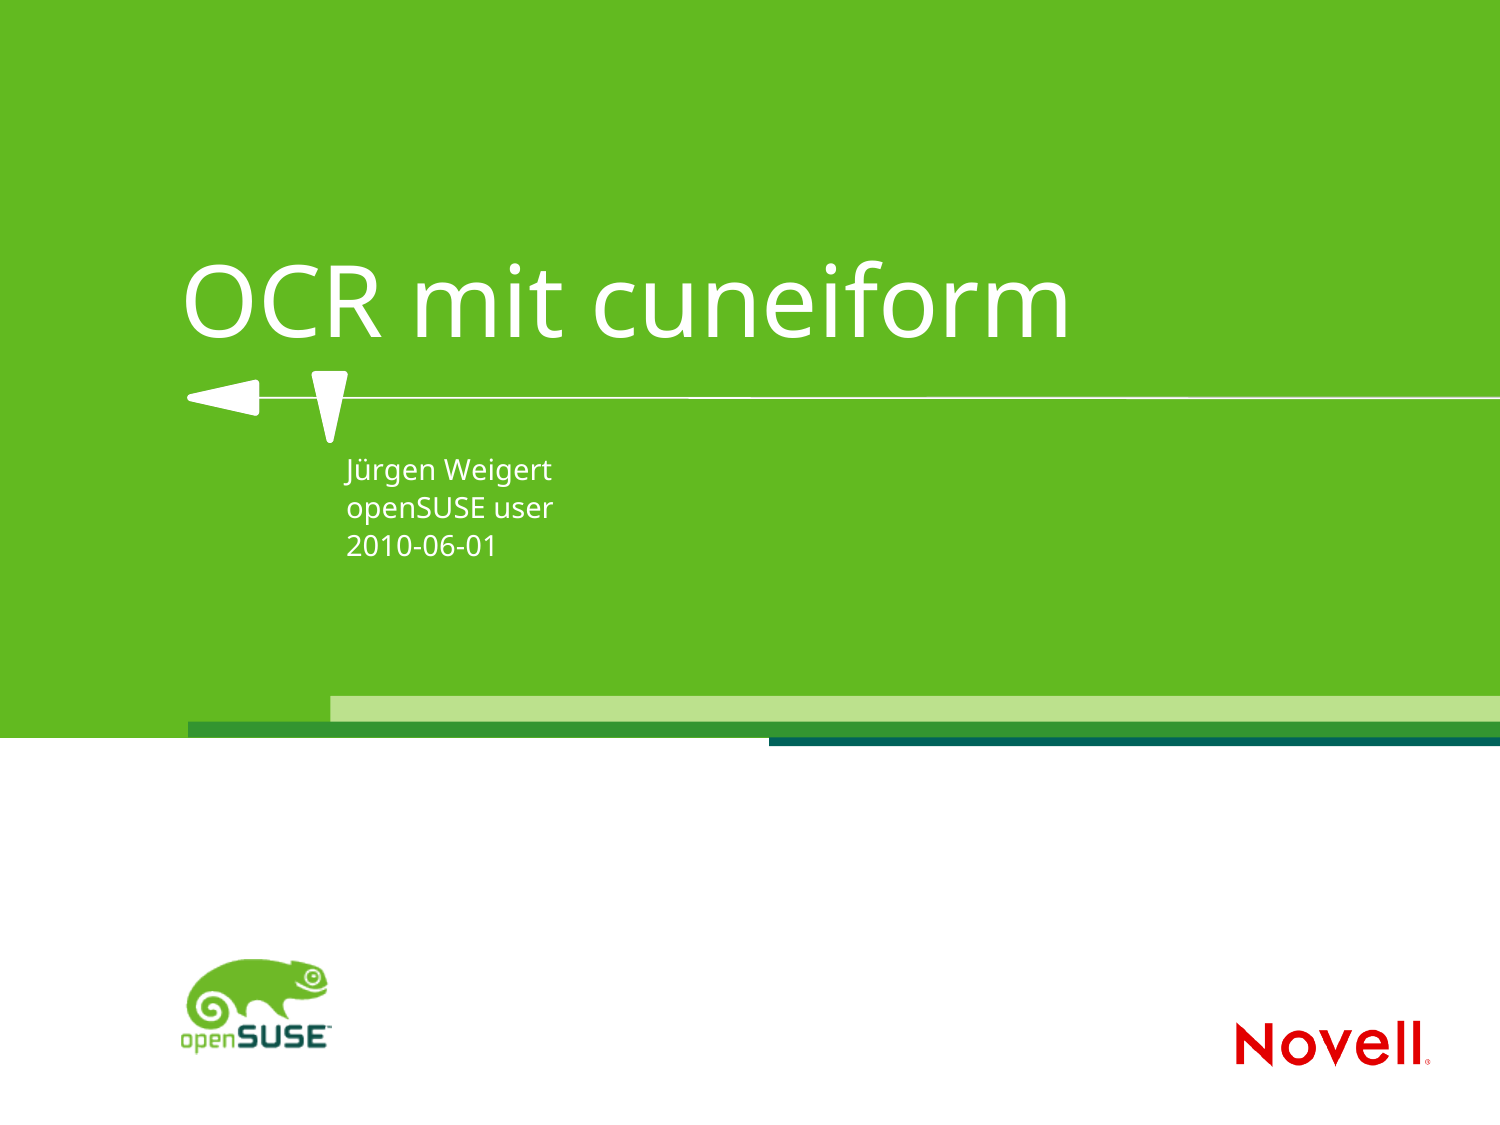

# OCR mit cuneiform
Jürgen Weigert
openSUSE user
2010-06-01